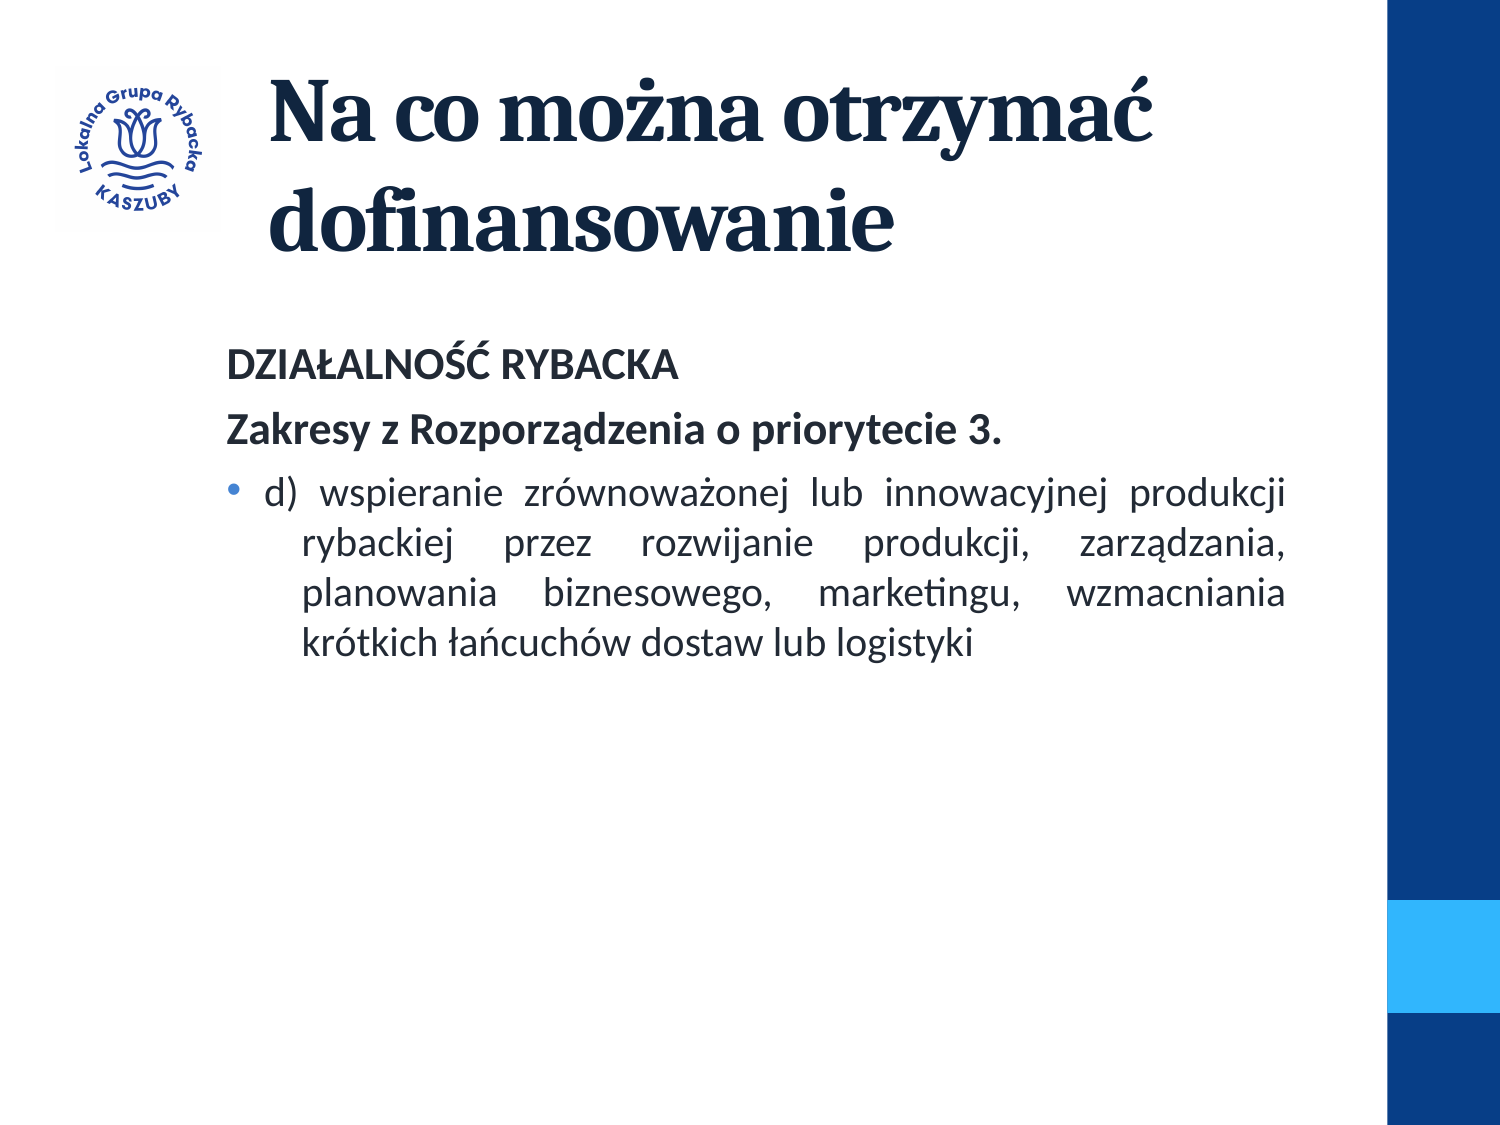

# Na co można otrzymać dofinansowanie
DZIAŁALNOŚĆ RYBACKA
Zakresy z Rozporządzenia o priorytecie 3.
d) wspieranie zrównoważonej lub innowacyjnej produkcji rybackiej przez rozwijanie produkcji, zarządzania, planowania biznesowego, marketingu, wzmacniania krótkich łańcuchów dostaw lub logistyki